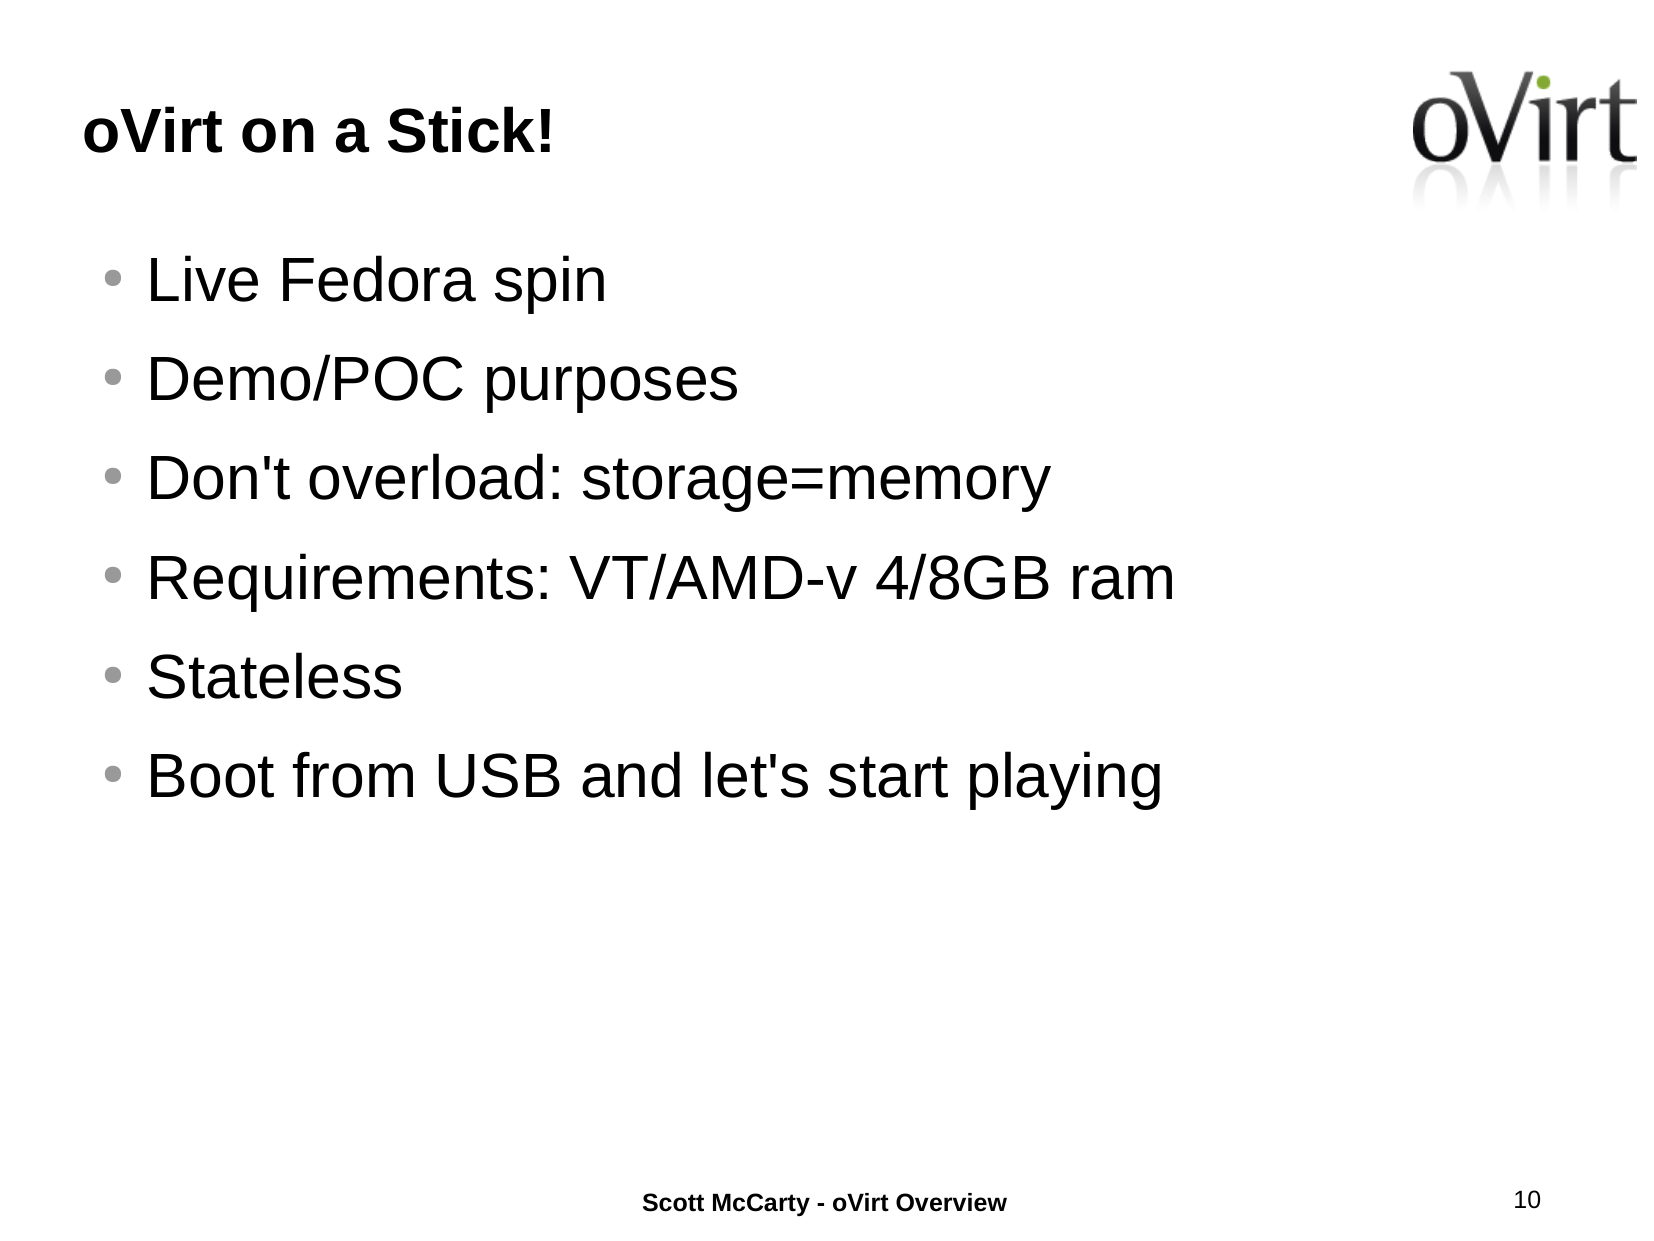

# oVirt on a Stick!
Live Fedora spin
Demo/POC purposes
Don't overload: storage=memory
Requirements: VT/AMD-v 4/8GB ram
Stateless
Boot from USB and let's start playing